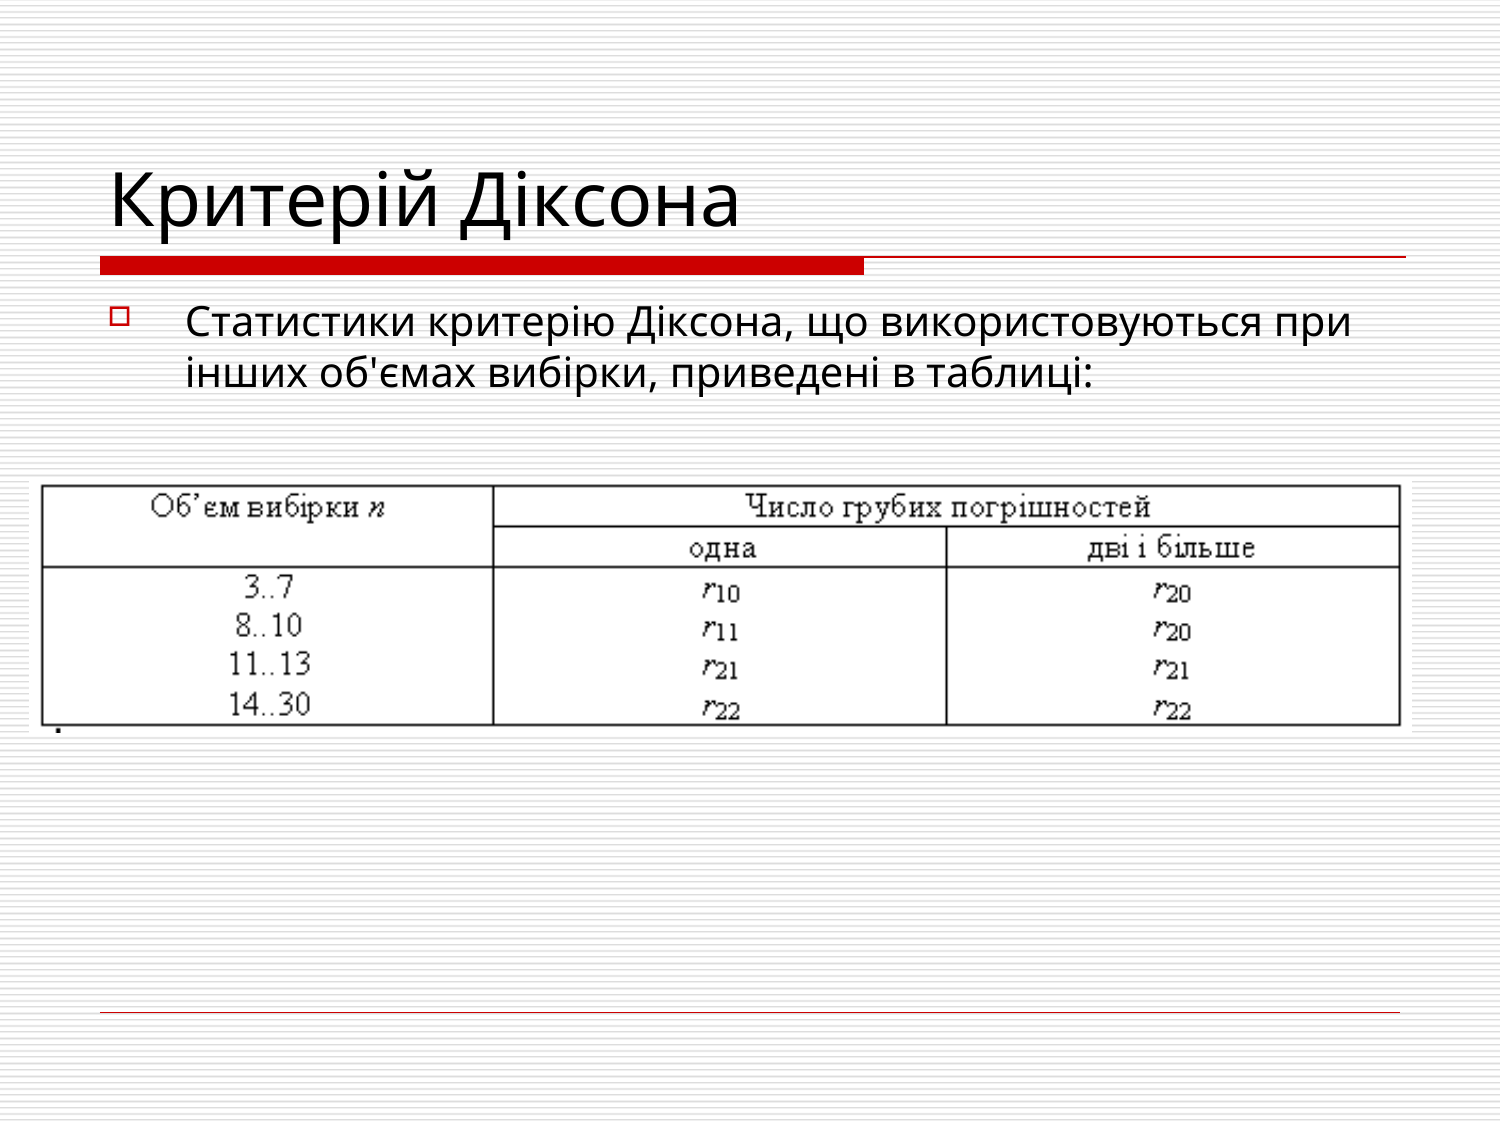

# Критерій Діксона
Статистики критерію Діксона, що використовуються при інших об'ємах вибірки, приведені в таблиці: